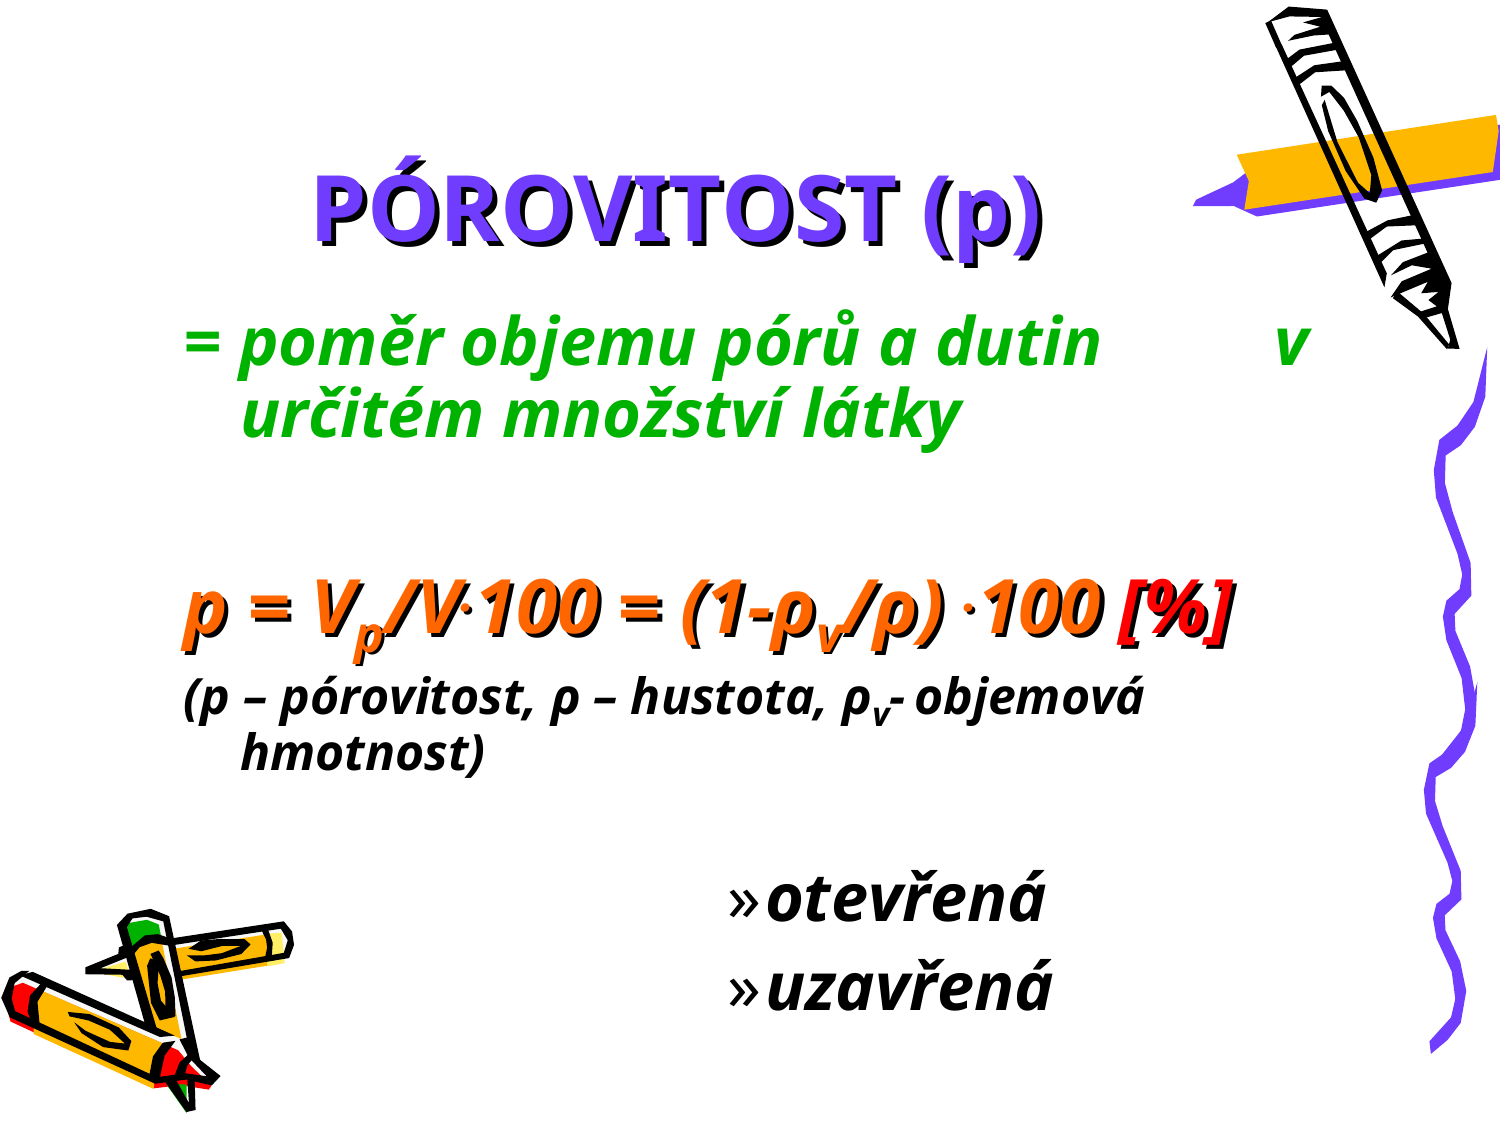

# PÓROVITOST (p)
= poměr objemu pórů a dutin v určitém množství látky
p = Vp/V.100 = (1-ρv/ρ) .100 [%]
(p – pórovitost, ρ – hustota, ρv- objemová hmotnost)
otevřená
uzavřená